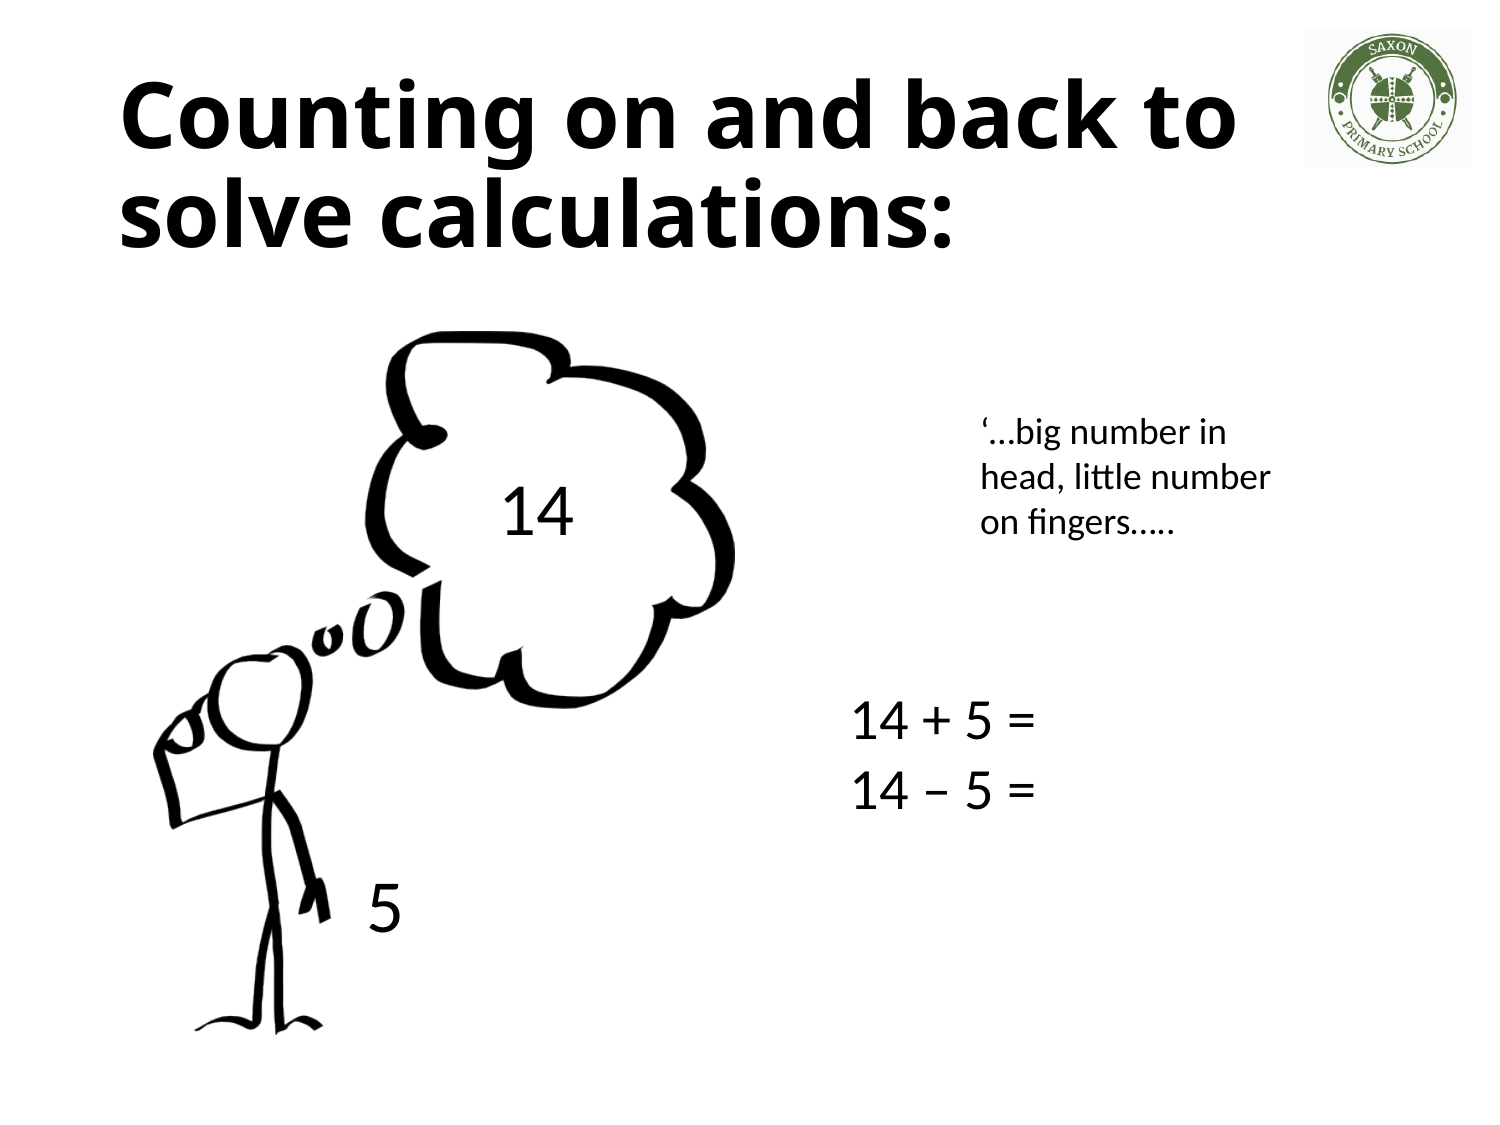

# Counting on and back to solve calculations:
‘…big number in head, little number on fingers…..
14
14 + 5 =
14 – 5 =
5